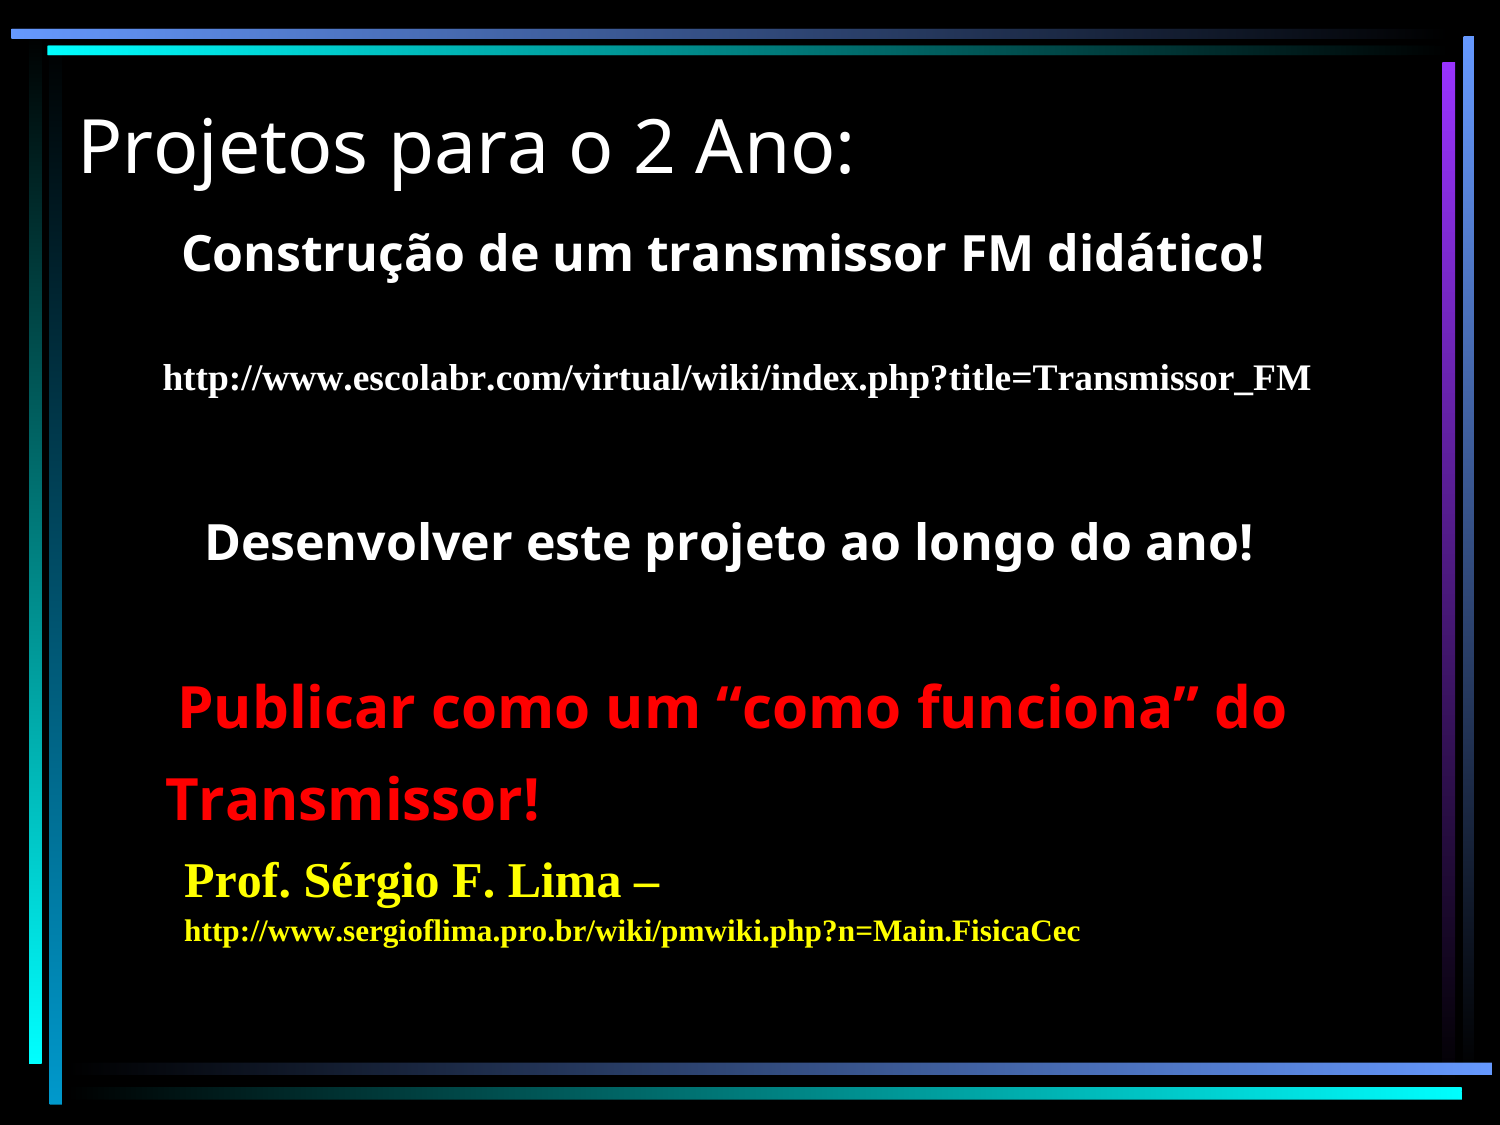

# Projetos para o 2 Ano:
 Construção de um transmissor FM didático!
http://www.escolabr.com/virtual/wiki/index.php?title=Transmissor_FM
 Desenvolver este projeto ao longo do ano!
 Publicar como um “como funciona” do Transmissor!
Prof. Sérgio F. Lima – http://www.sergioflima.pro.br/wiki/pmwiki.php?n=Main.FisicaCec